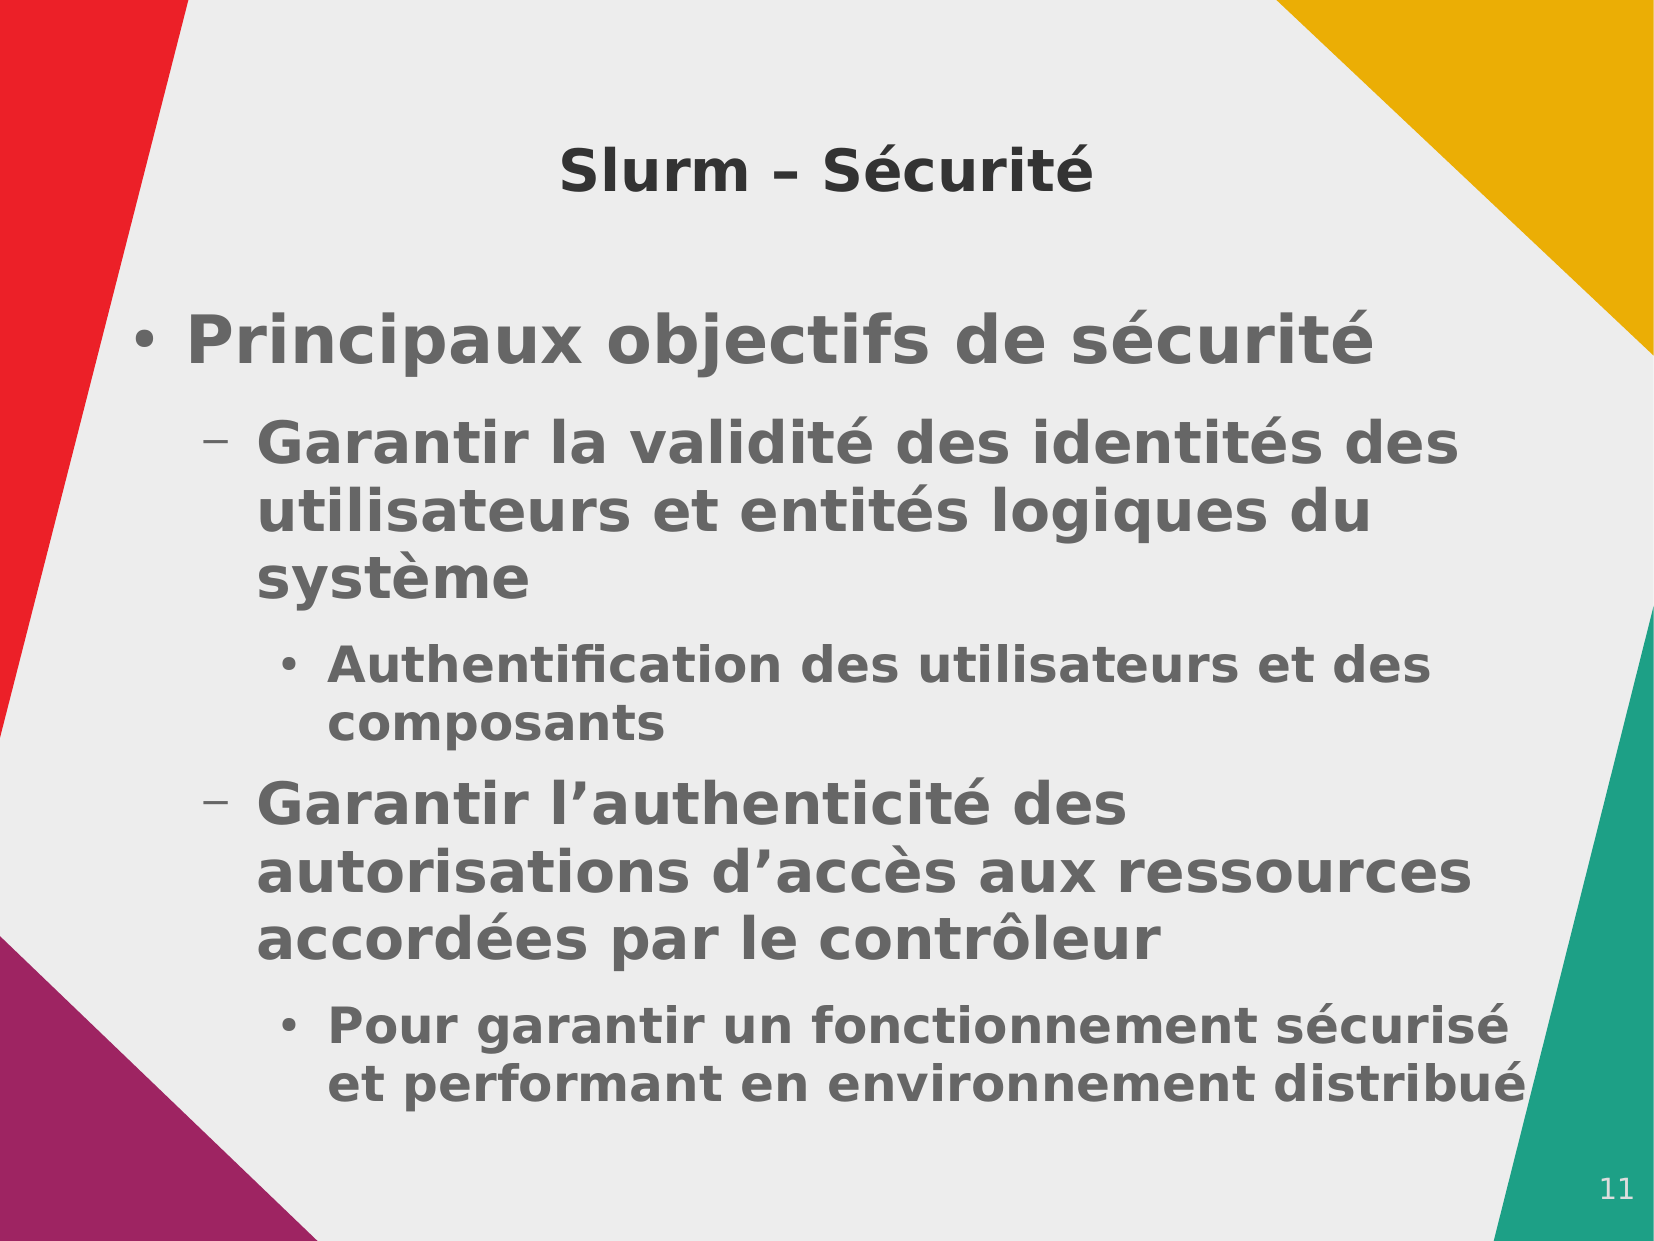

# Slurm – Sécurité
Principaux objectifs de sécurité
Garantir la validité des identités des utilisateurs et entités logiques du système
Authentification des utilisateurs et des composants
Garantir l’authenticité des autorisations d’accès aux ressources accordées par le contrôleur
Pour garantir un fonctionnement sécurisé et performant en environnement distribué
11